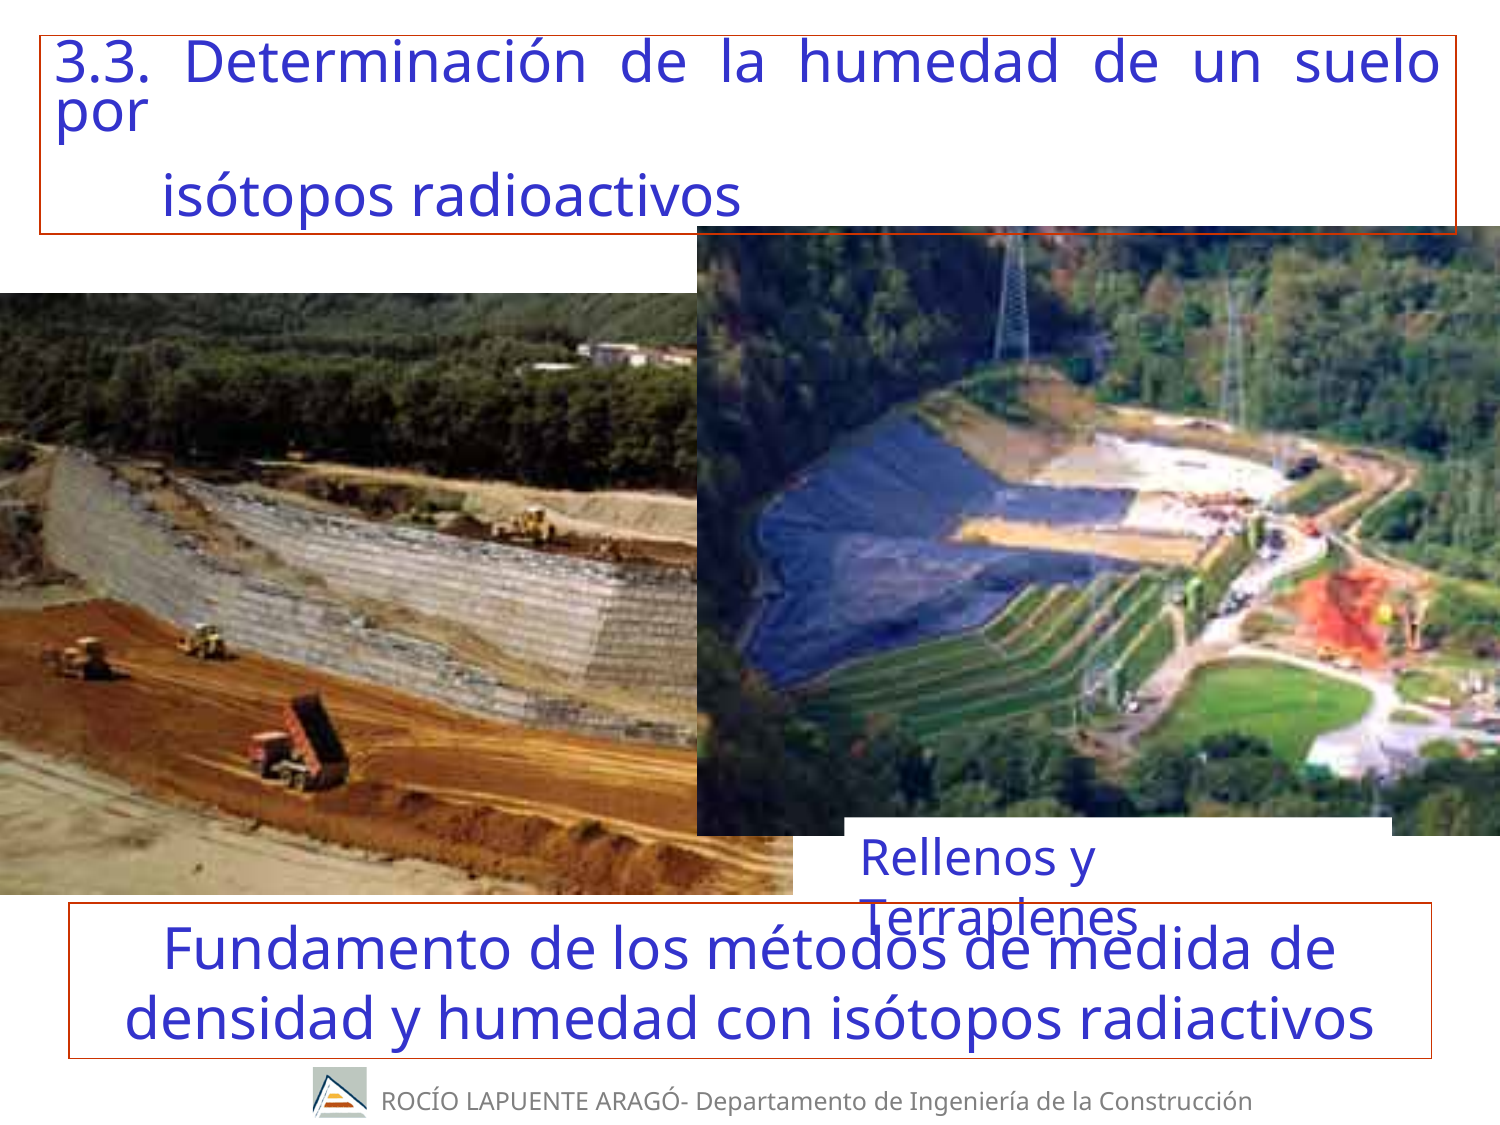

3.3. Determinación de la humedad de un suelo por
 isótopos radioactivos
Rellenos y Terraplenes
Fundamento de los métodos de medida de densidad y humedad con isótopos radiactivos